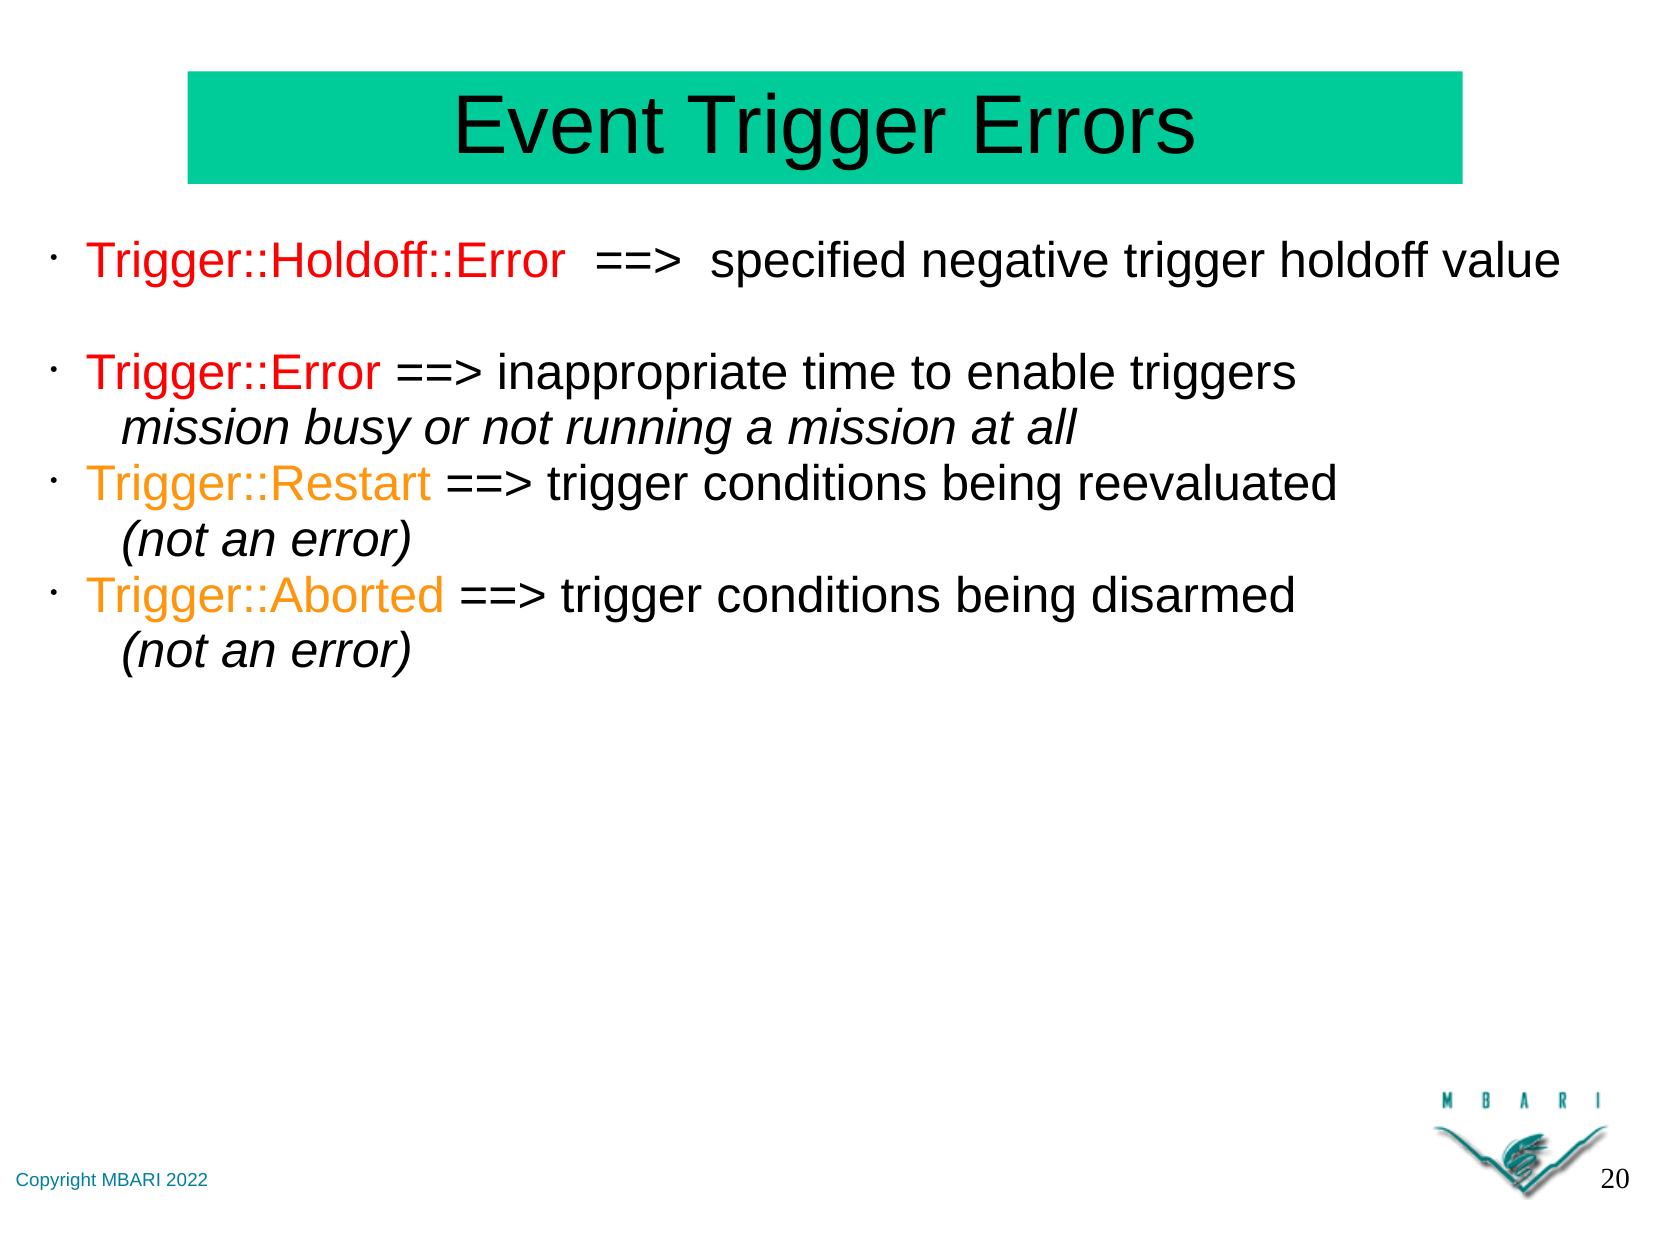

Event Trigger Errors
Trigger::Holdoff::Error ==> specified negative trigger holdoff value
Trigger::Error ==> inappropriate time to enable triggers
mission busy or not running a mission at all
Trigger::Restart ==> trigger conditions being reevaluated
(not an error)
Trigger::Aborted ==> trigger conditions being disarmed
(not an error)